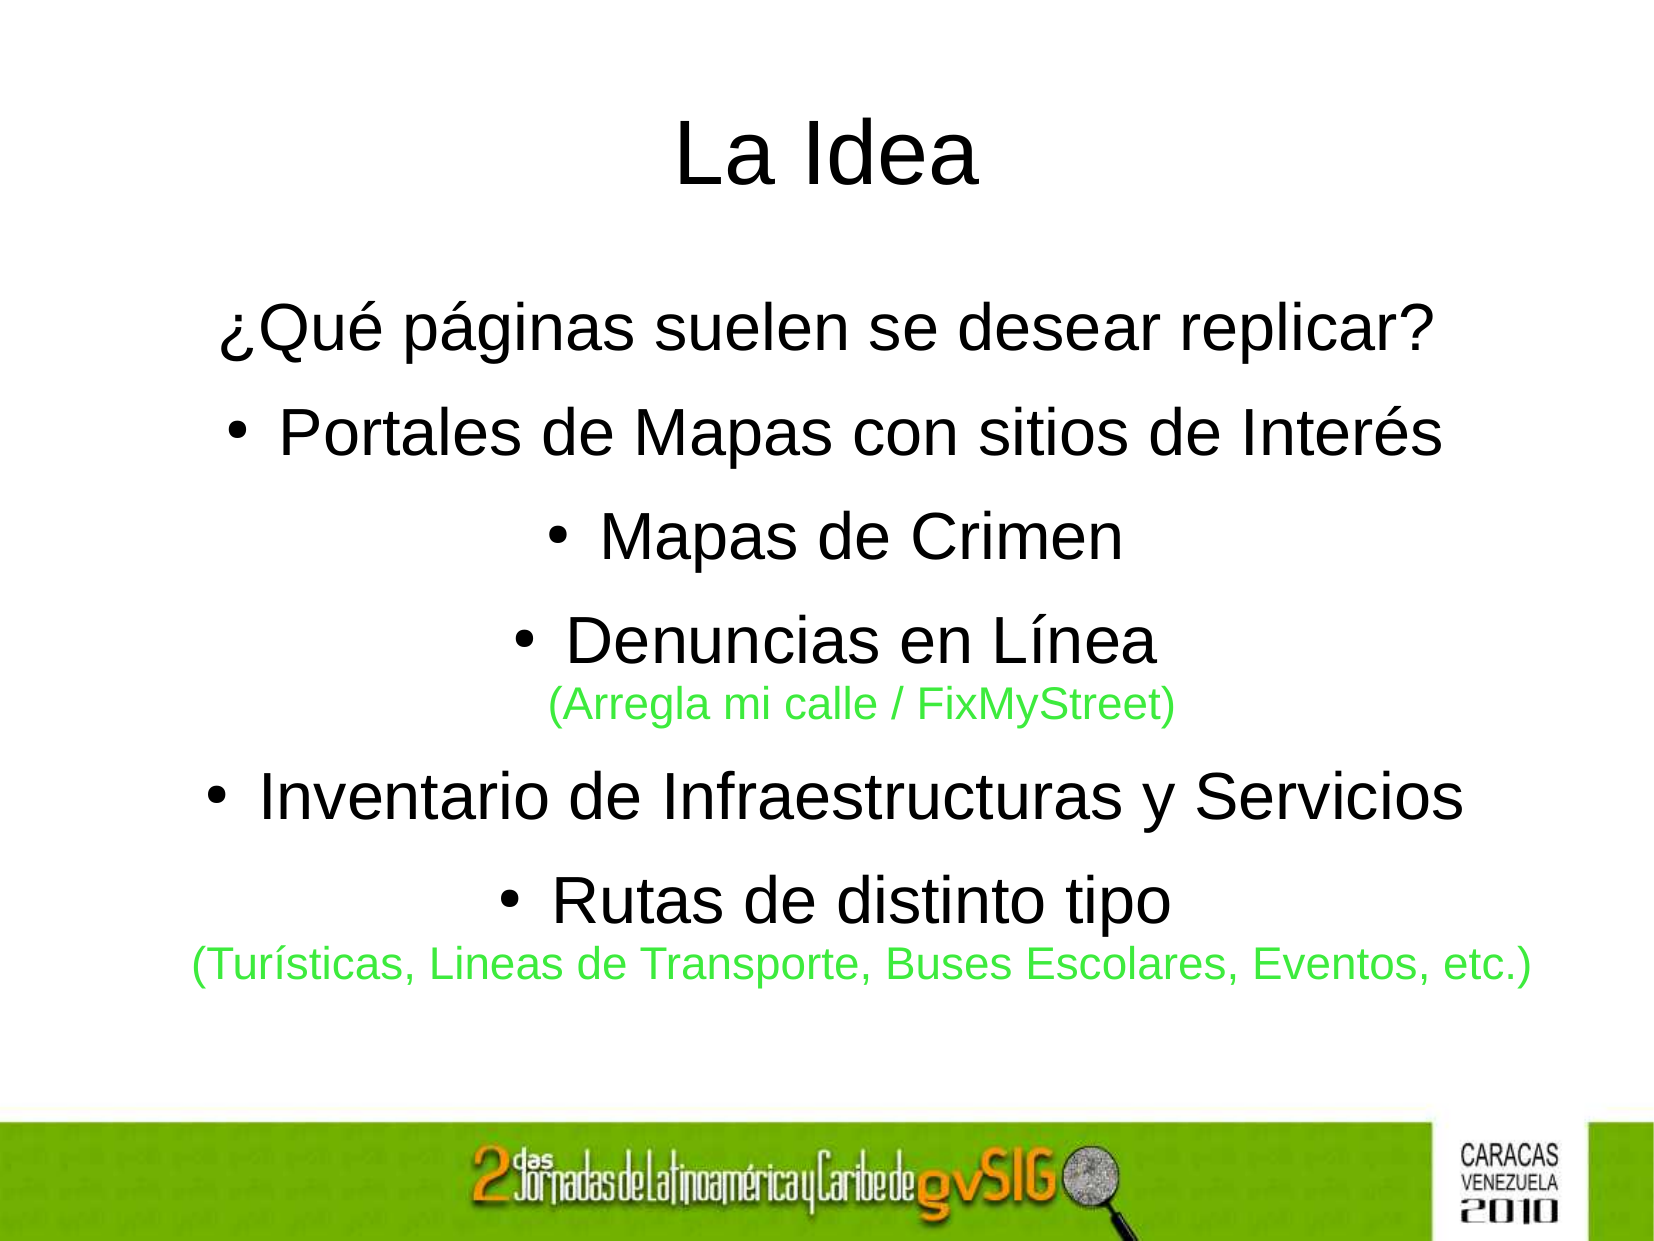

# La Idea
¿Qué páginas suelen se desear replicar?
Portales de Mapas con sitios de Interés
Mapas de Crimen
Denuncias en Línea
(Arregla mi calle / FixMyStreet)
Inventario de Infraestructuras y Servicios
Rutas de distinto tipo
(Turísticas, Lineas de Transporte, Buses Escolares, Eventos, etc.)